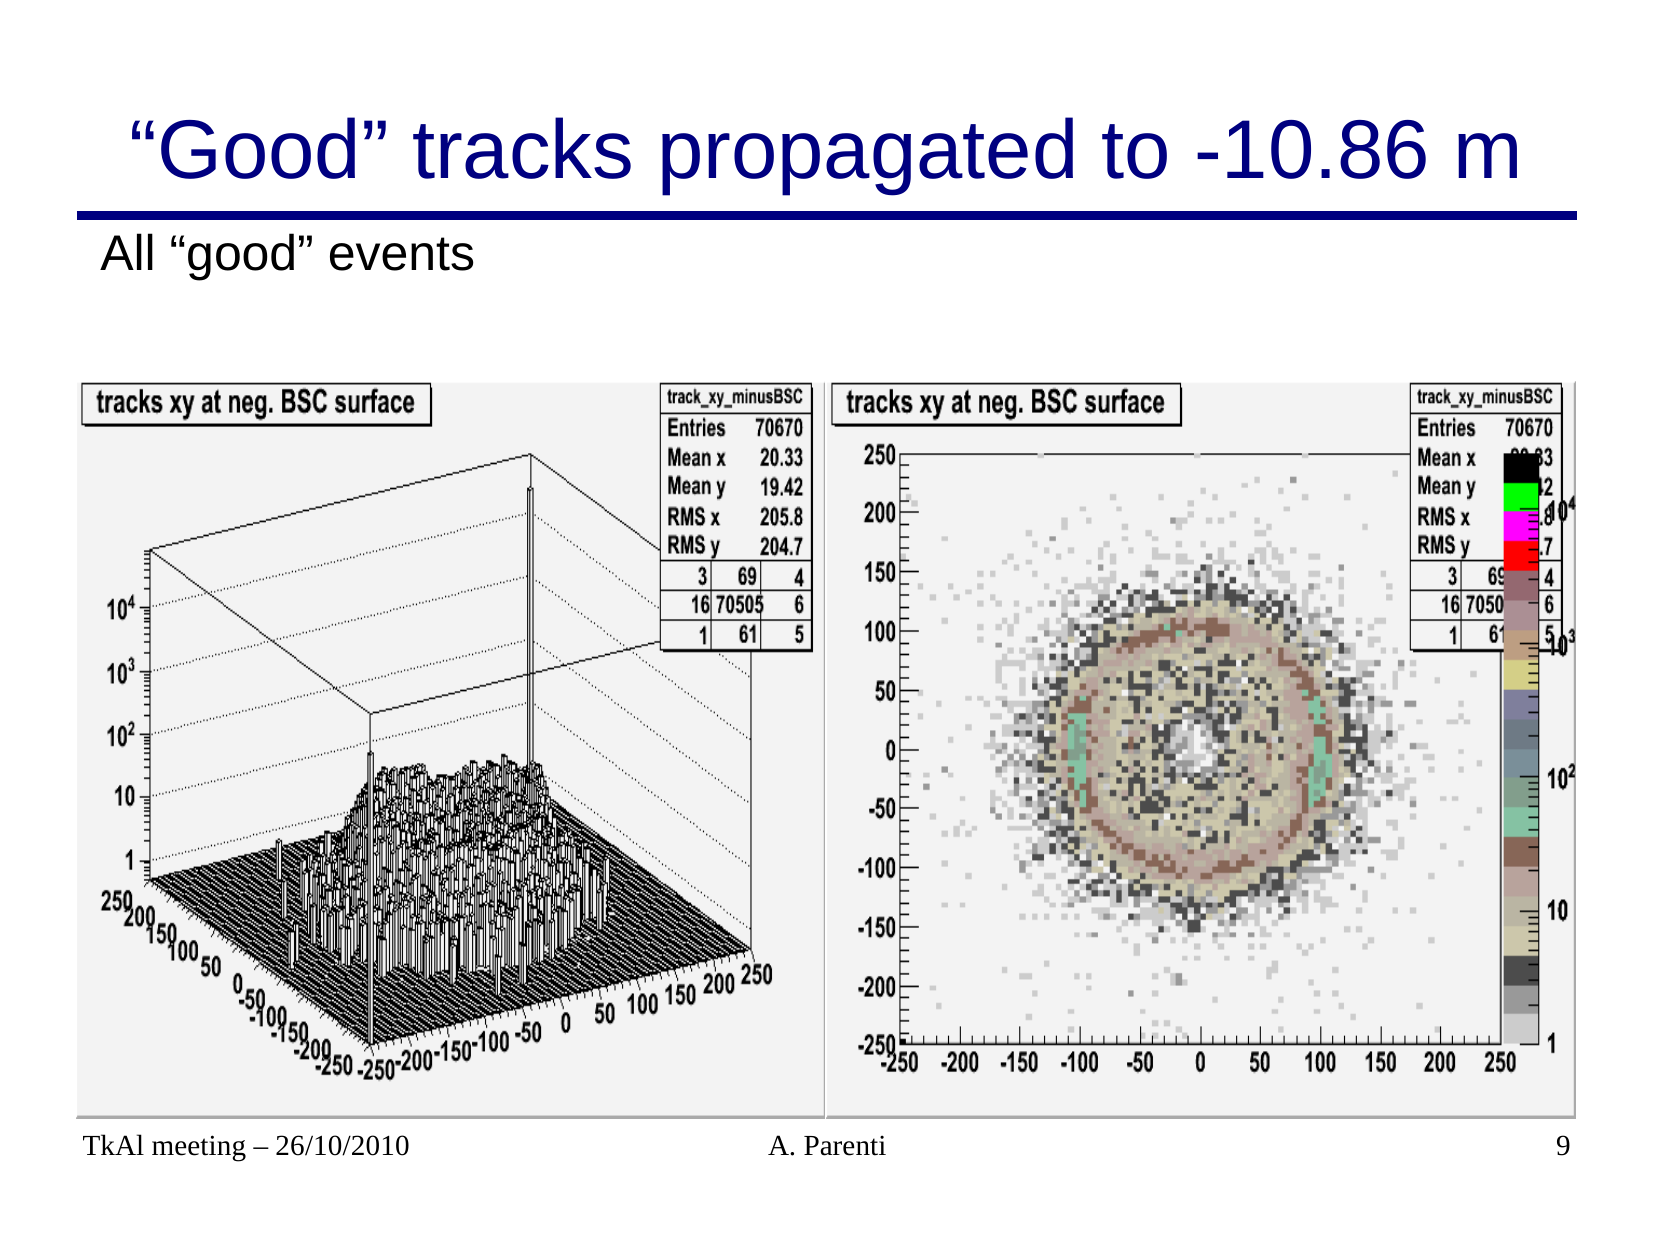

# “Good” tracks propagated to -10.86 m
All “good” events
9